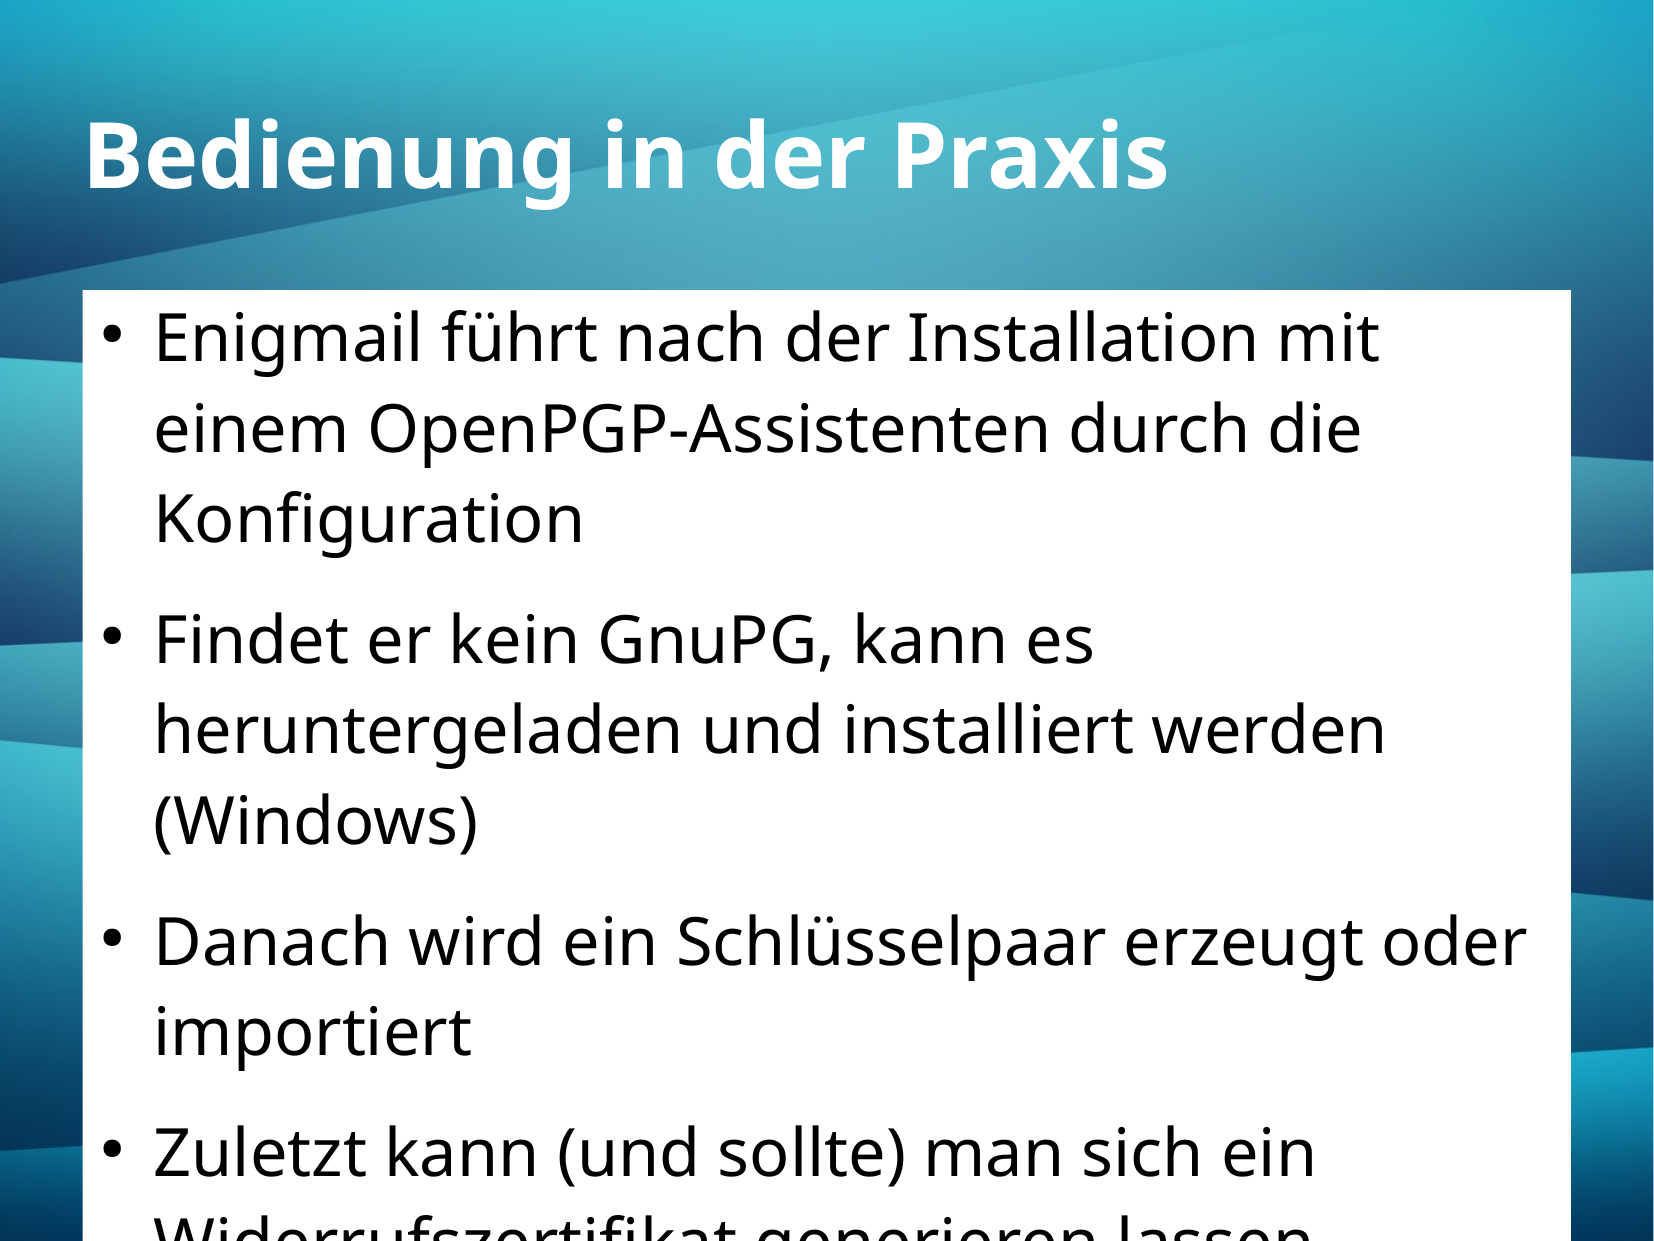

# Bedienung in der Praxis
Enigmail führt nach der Installation mit einem OpenPGP-Assistenten durch die Konfiguration
Findet er kein GnuPG, kann es heruntergeladen und installiert werden (Windows)
Danach wird ein Schlüsselpaar erzeugt oder importiert
Zuletzt kann (und sollte) man sich ein Widerrufszertifikat generieren lassen
23.11.2013
CryptoParty, Kollnau
34